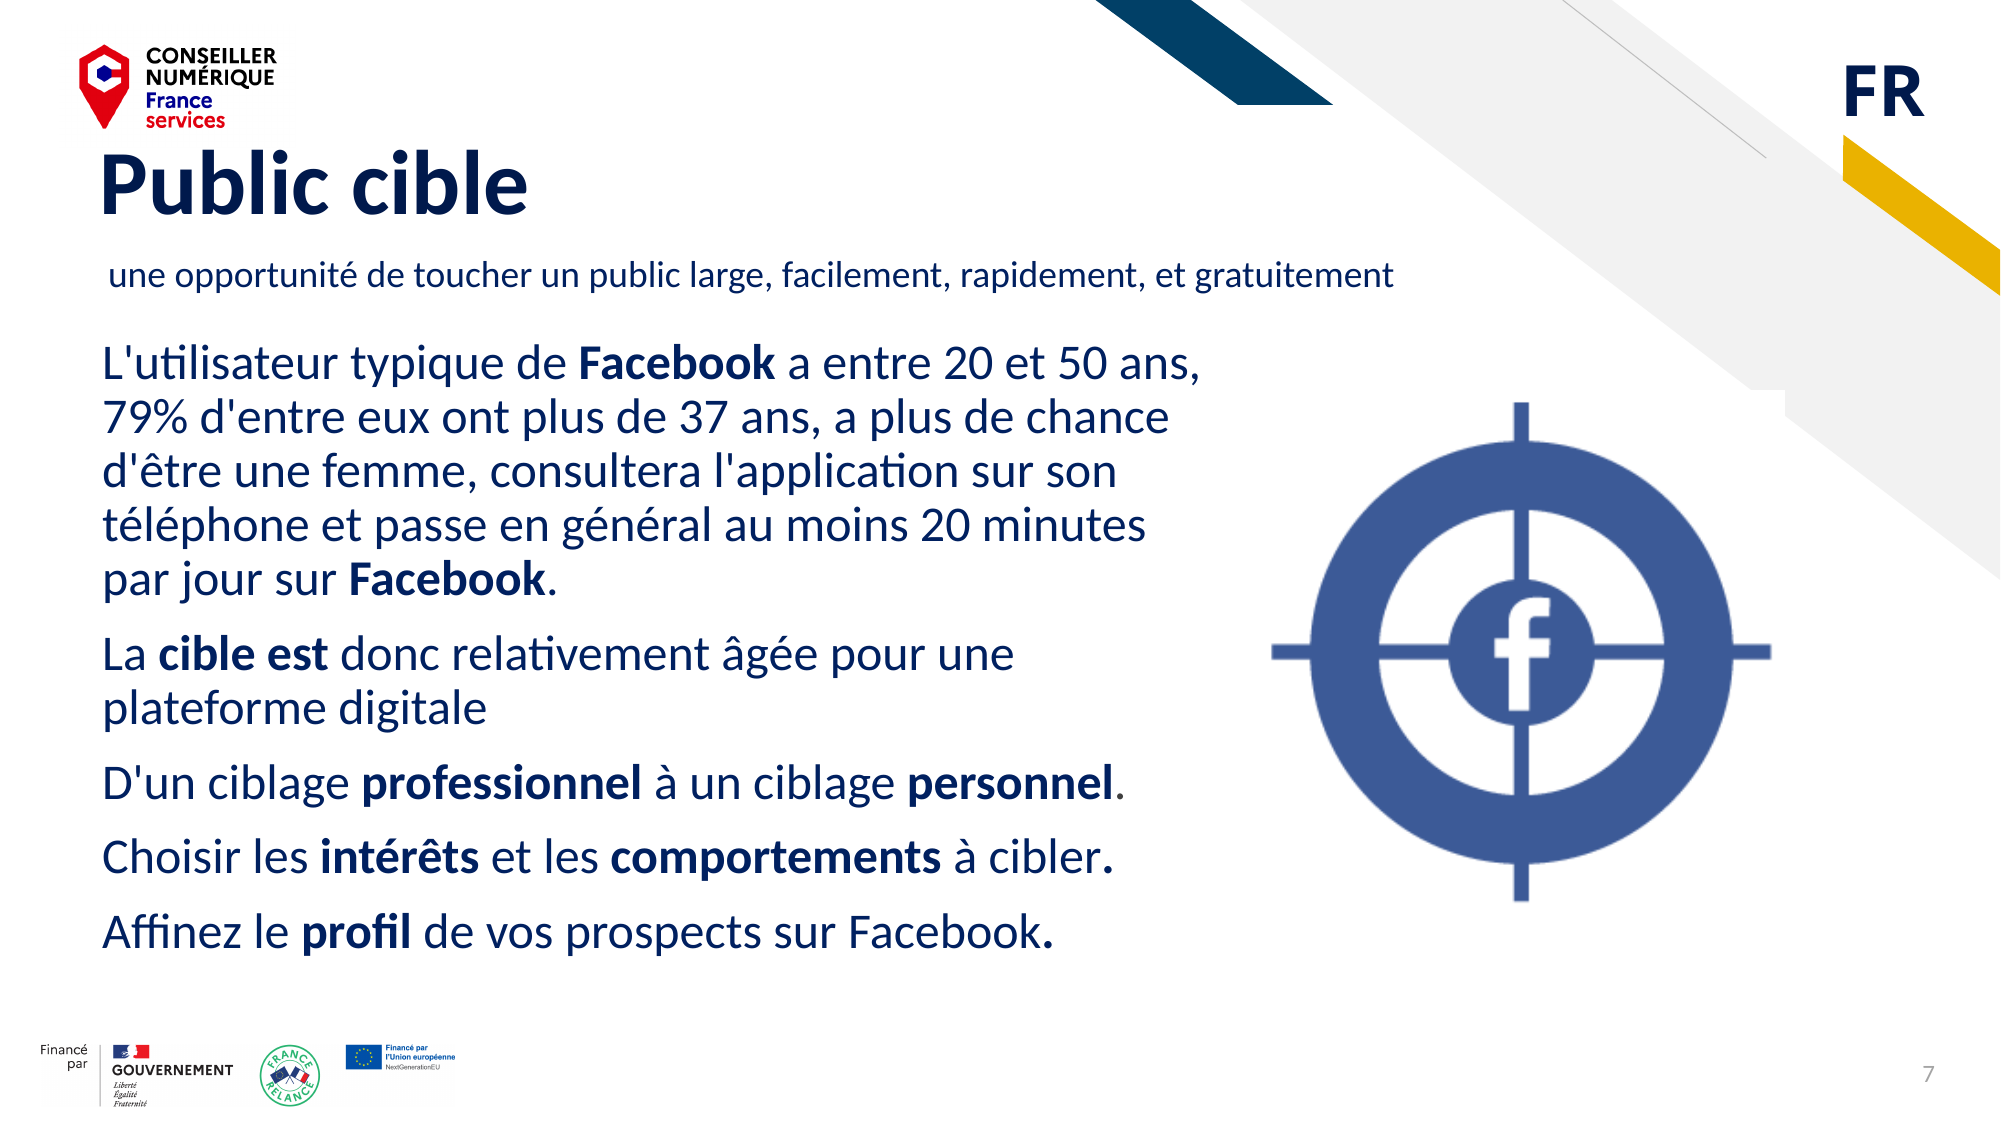

# Public cible
une opportunité de toucher un public large, facilement, rapidement, et gratuitement
L'utilisateur typique de Facebook a entre 20 et 50 ans, 79% d'entre eux ont plus de 37 ans, a plus de chance d'être une femme, consultera l'application sur son téléphone et passe en général au moins 20 minutes par jour sur Facebook.
La cible est donc relativement âgée pour une plateforme digitale
D'un ciblage professionnel à un ciblage personnel.
Choisir les intérêts et les comportements à cibler.
Affinez le profil de vos prospects sur Facebook.